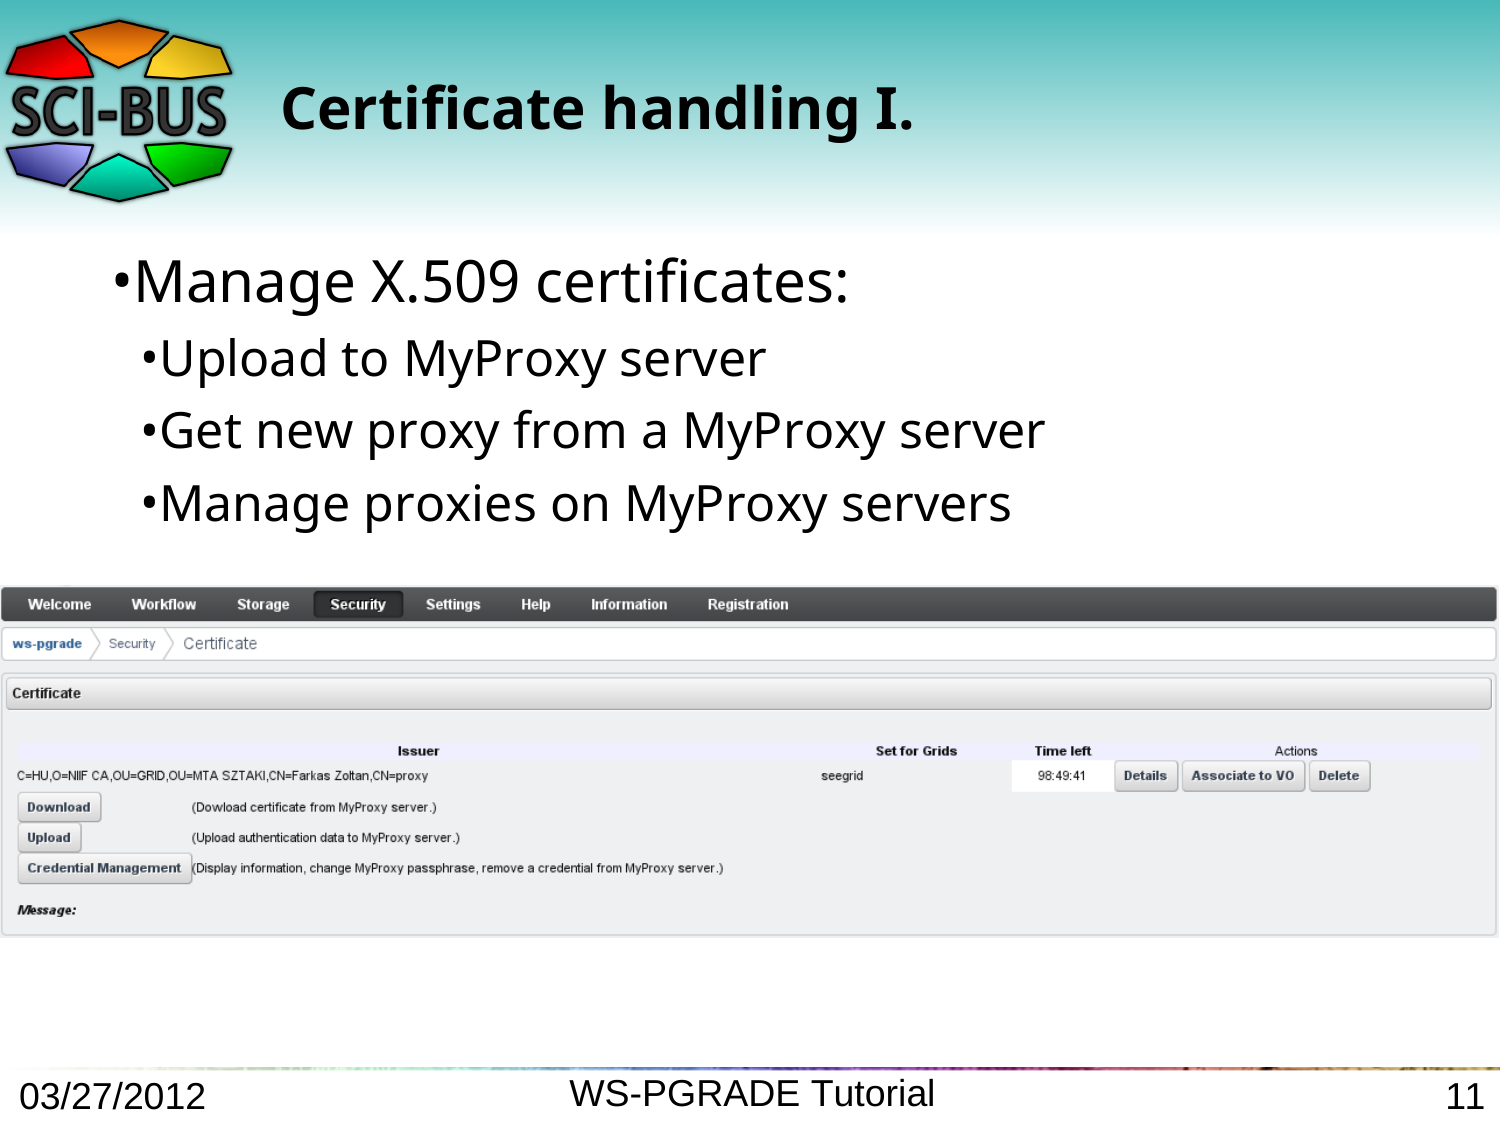

# Certificate handling I.
Manage X.509 certificates:
Upload to MyProxy server
Get new proxy from a MyProxy server
Manage proxies on MyProxy servers
Footer
5/29/2006
11